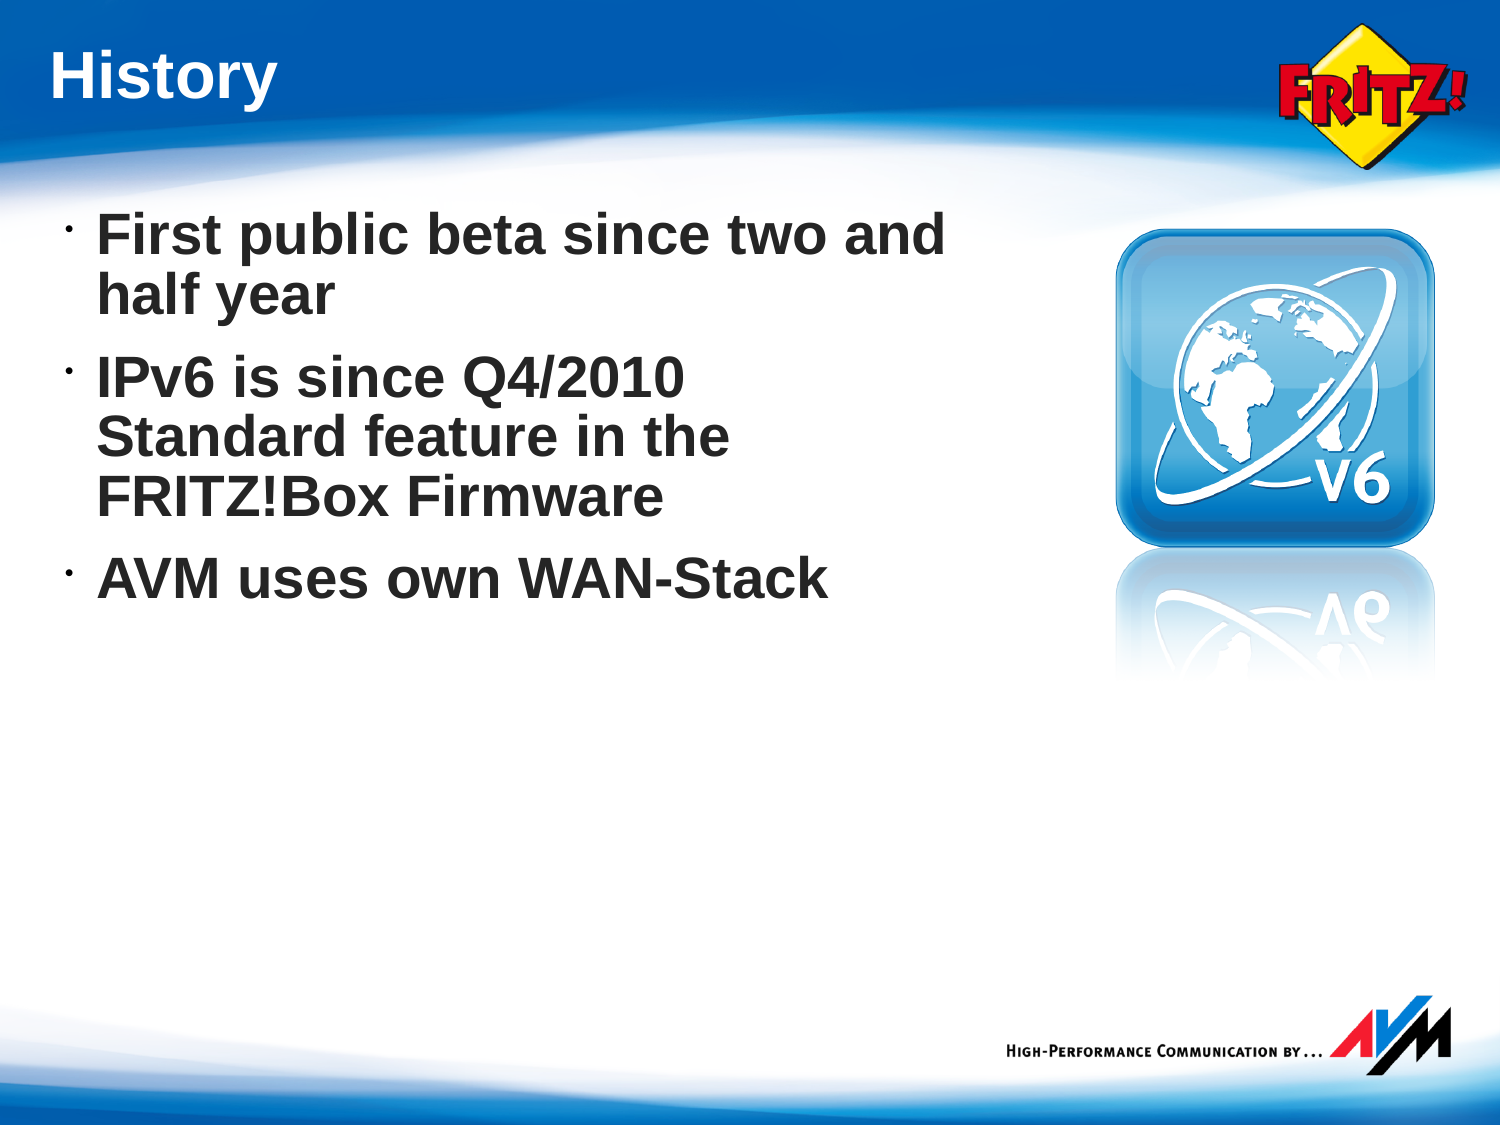

# History
First public beta since two and
half year
IPv6 is since Q4/2010
Standard feature in the
FRITZ!Box Firmware
AVM uses own WAN-Stack